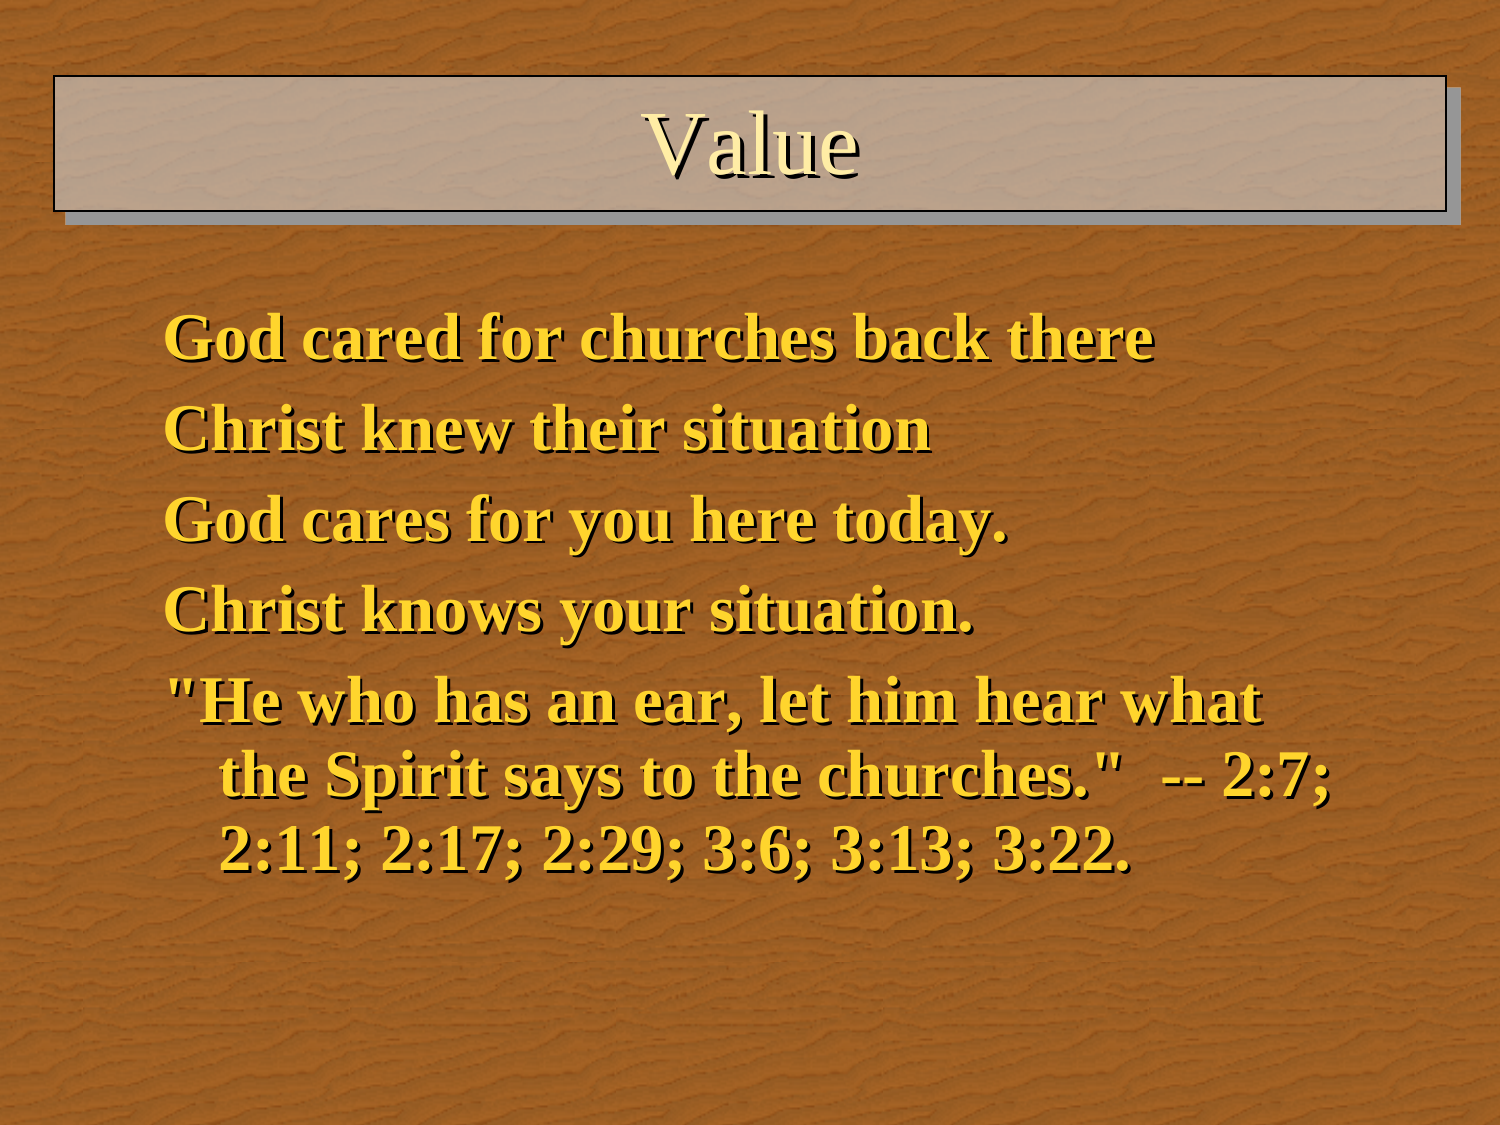

# Value
God cared for churches back there
Christ knew their situation
God cares for you here today.
Christ knows your situation.
"He who has an ear, let him hear what the Spirit says to the churches." -- 2:7; 2:11; 2:17; 2:29; 3:6; 3:13; 3:22.